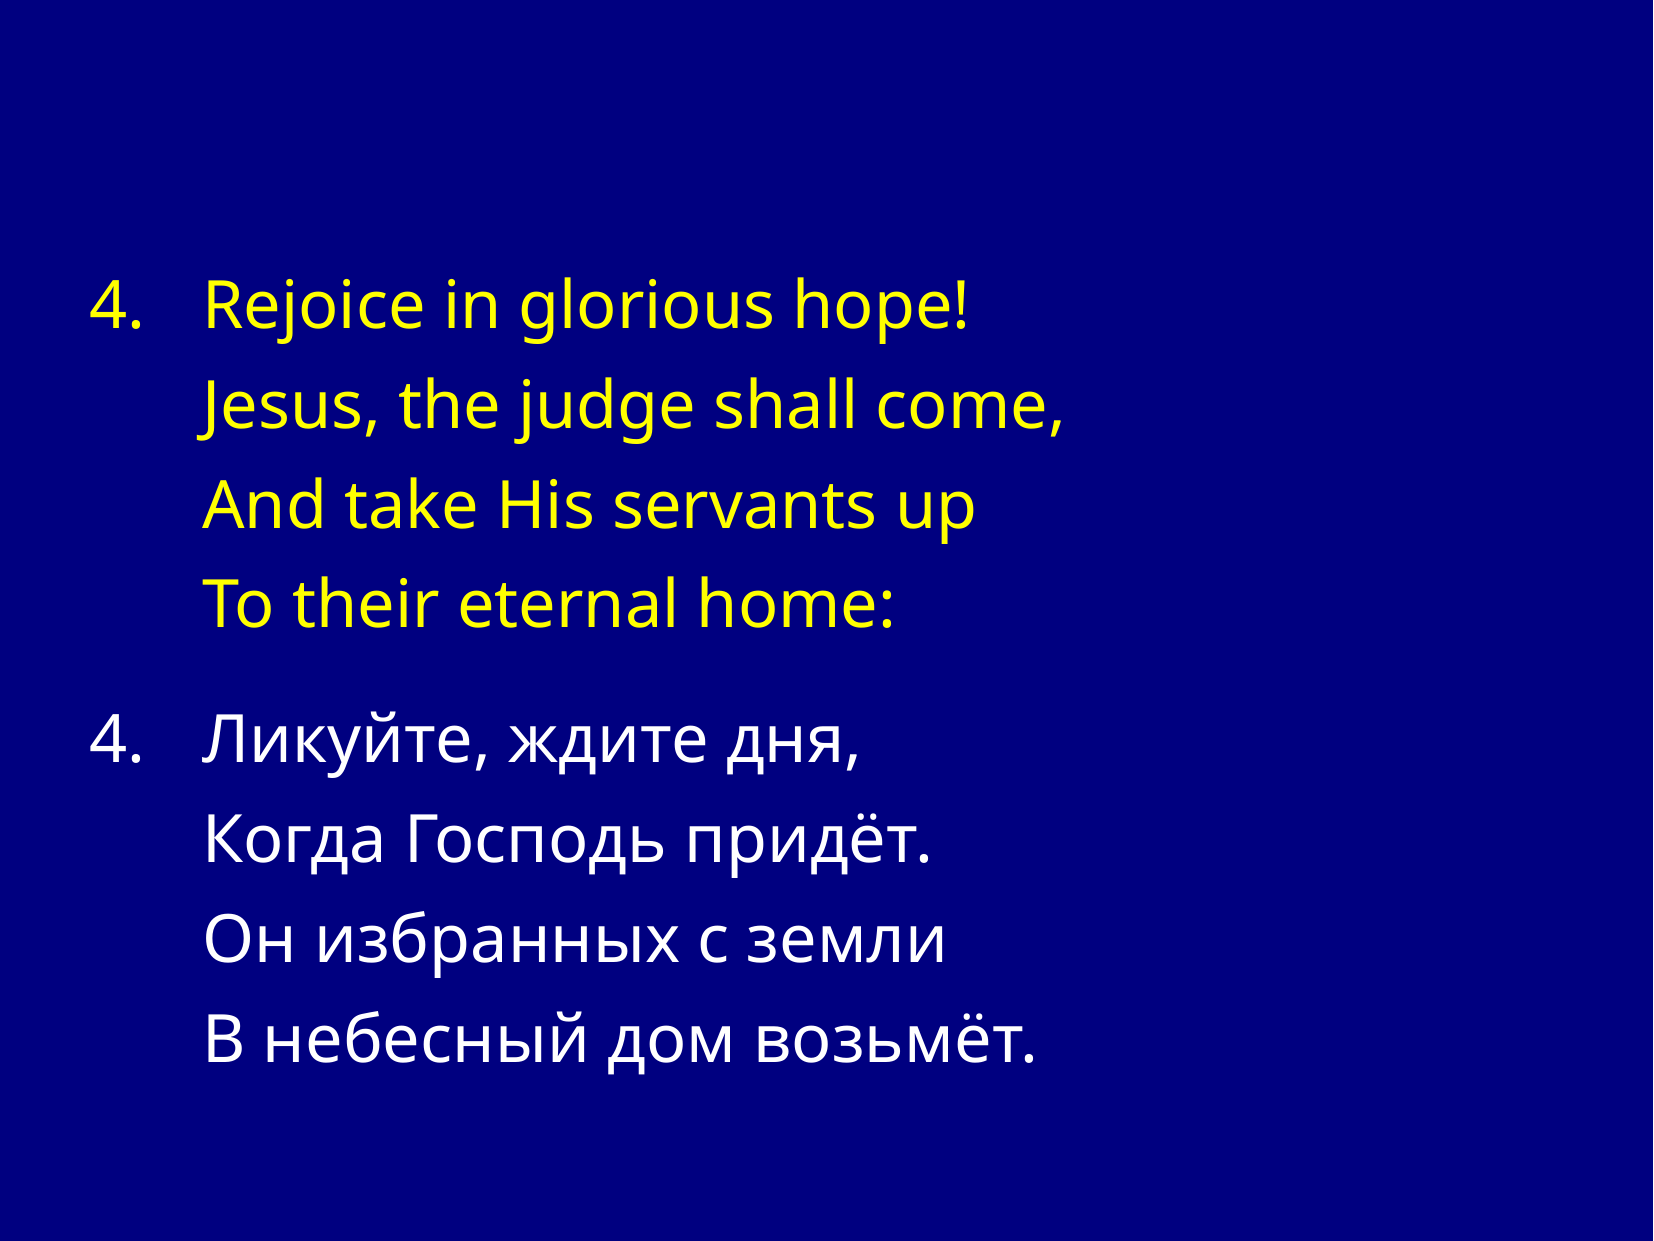

4.	Rejoice in glorious hope!
	Jesus, the judge shall come,
	And take His servants up
	To their eternal home:
4.	Ликуйте, ждите дня,
	Когда Господь придёт.
	Он избранных с земли
	В небесный дом возьмёт.